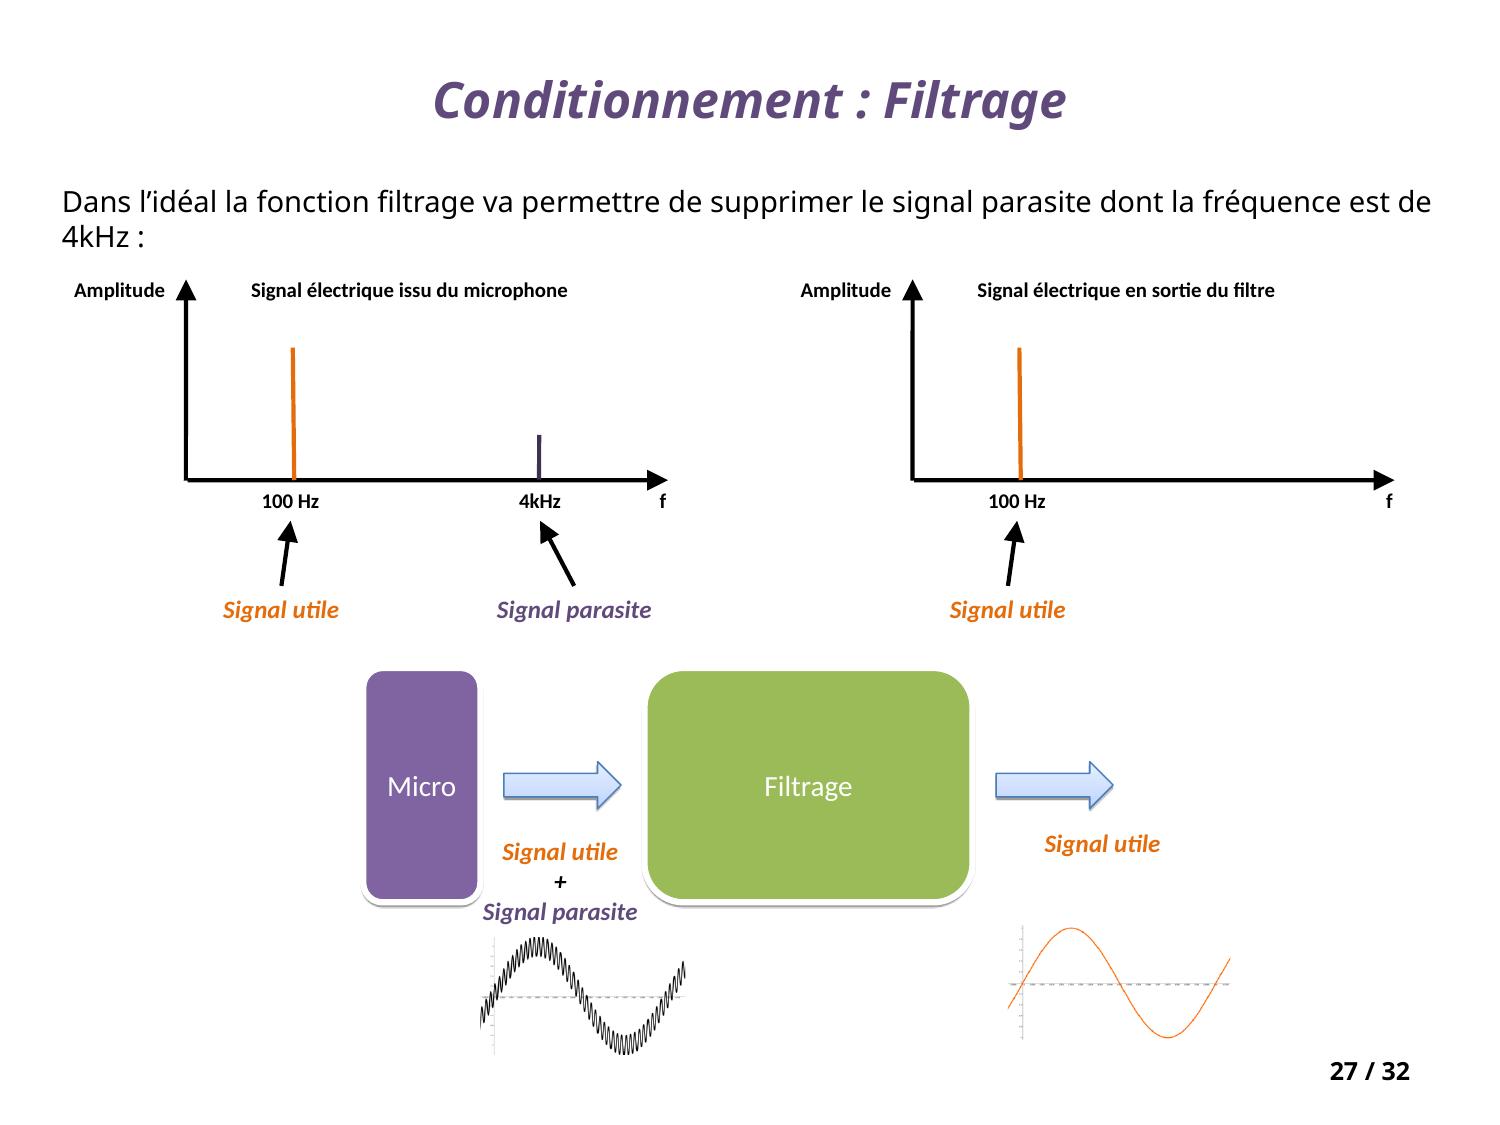

# Conditionnement : Filtrage
Dans l’idéal la fonction filtrage va permettre de supprimer le signal parasite dont la fréquence est de 4kHz :
Amplitude
Signal électrique issu du microphone
Amplitude
Signal électrique en sortie du filtre
100 Hz
4kHz
f
100 Hz
f
Signal utile
Signal parasite
Signal utile
Micro
Filtrage
Signal utile
Signal utile
+
Signal parasite